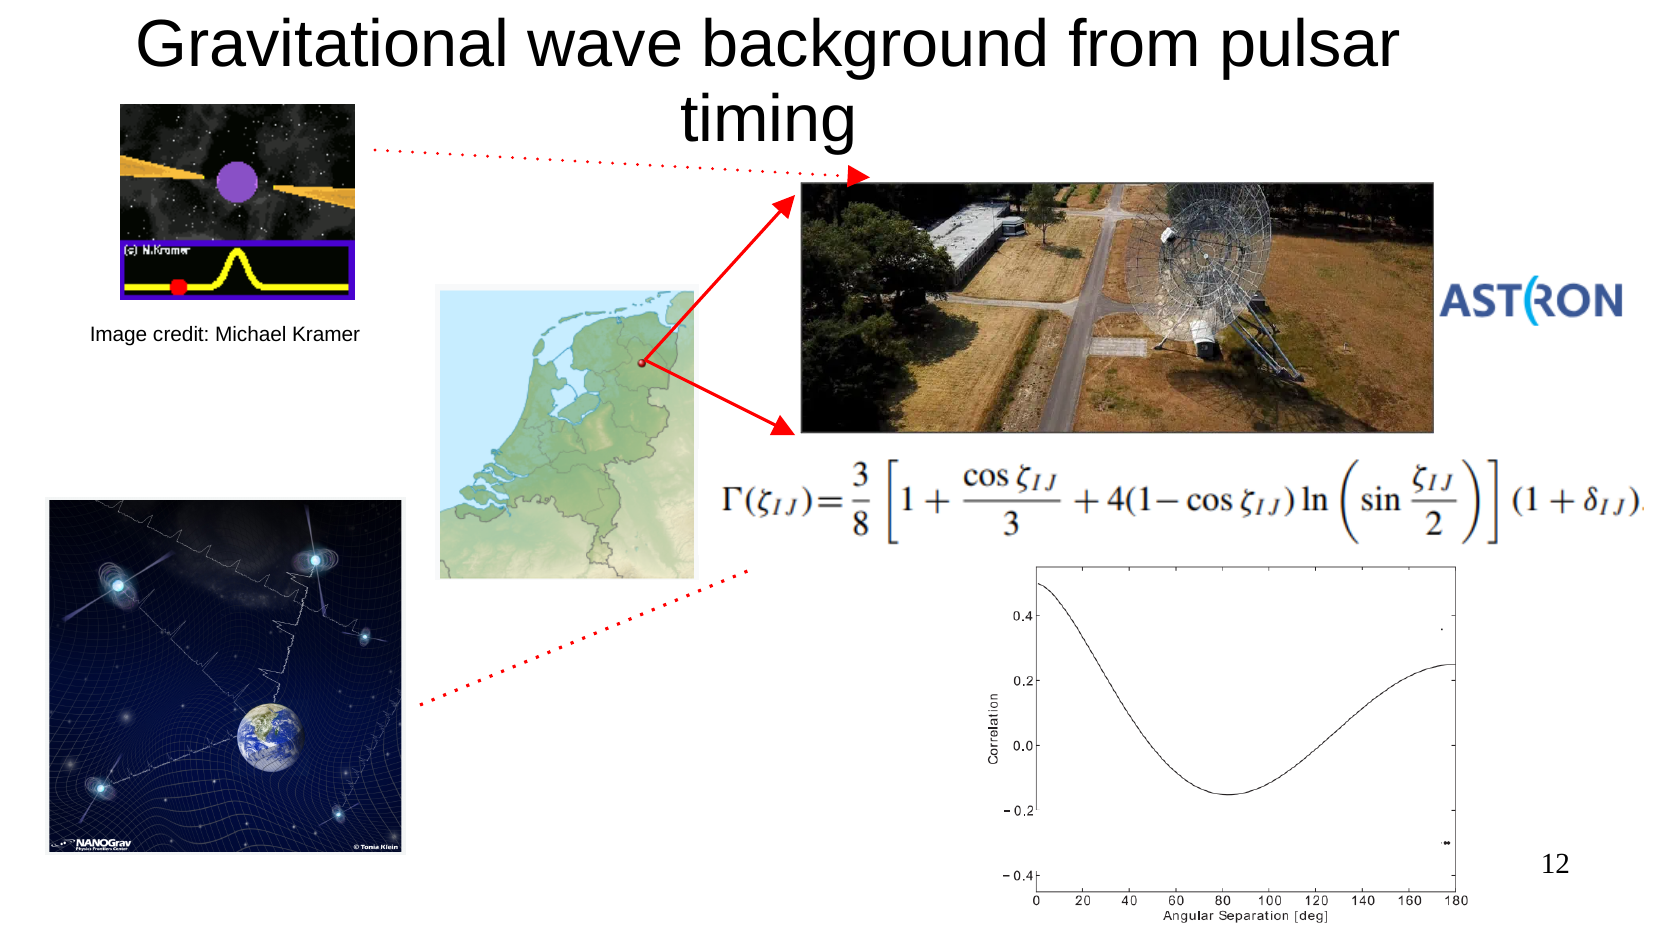

# Gravitational wave background from pulsar timing
Image credit: Michael Kramer
12